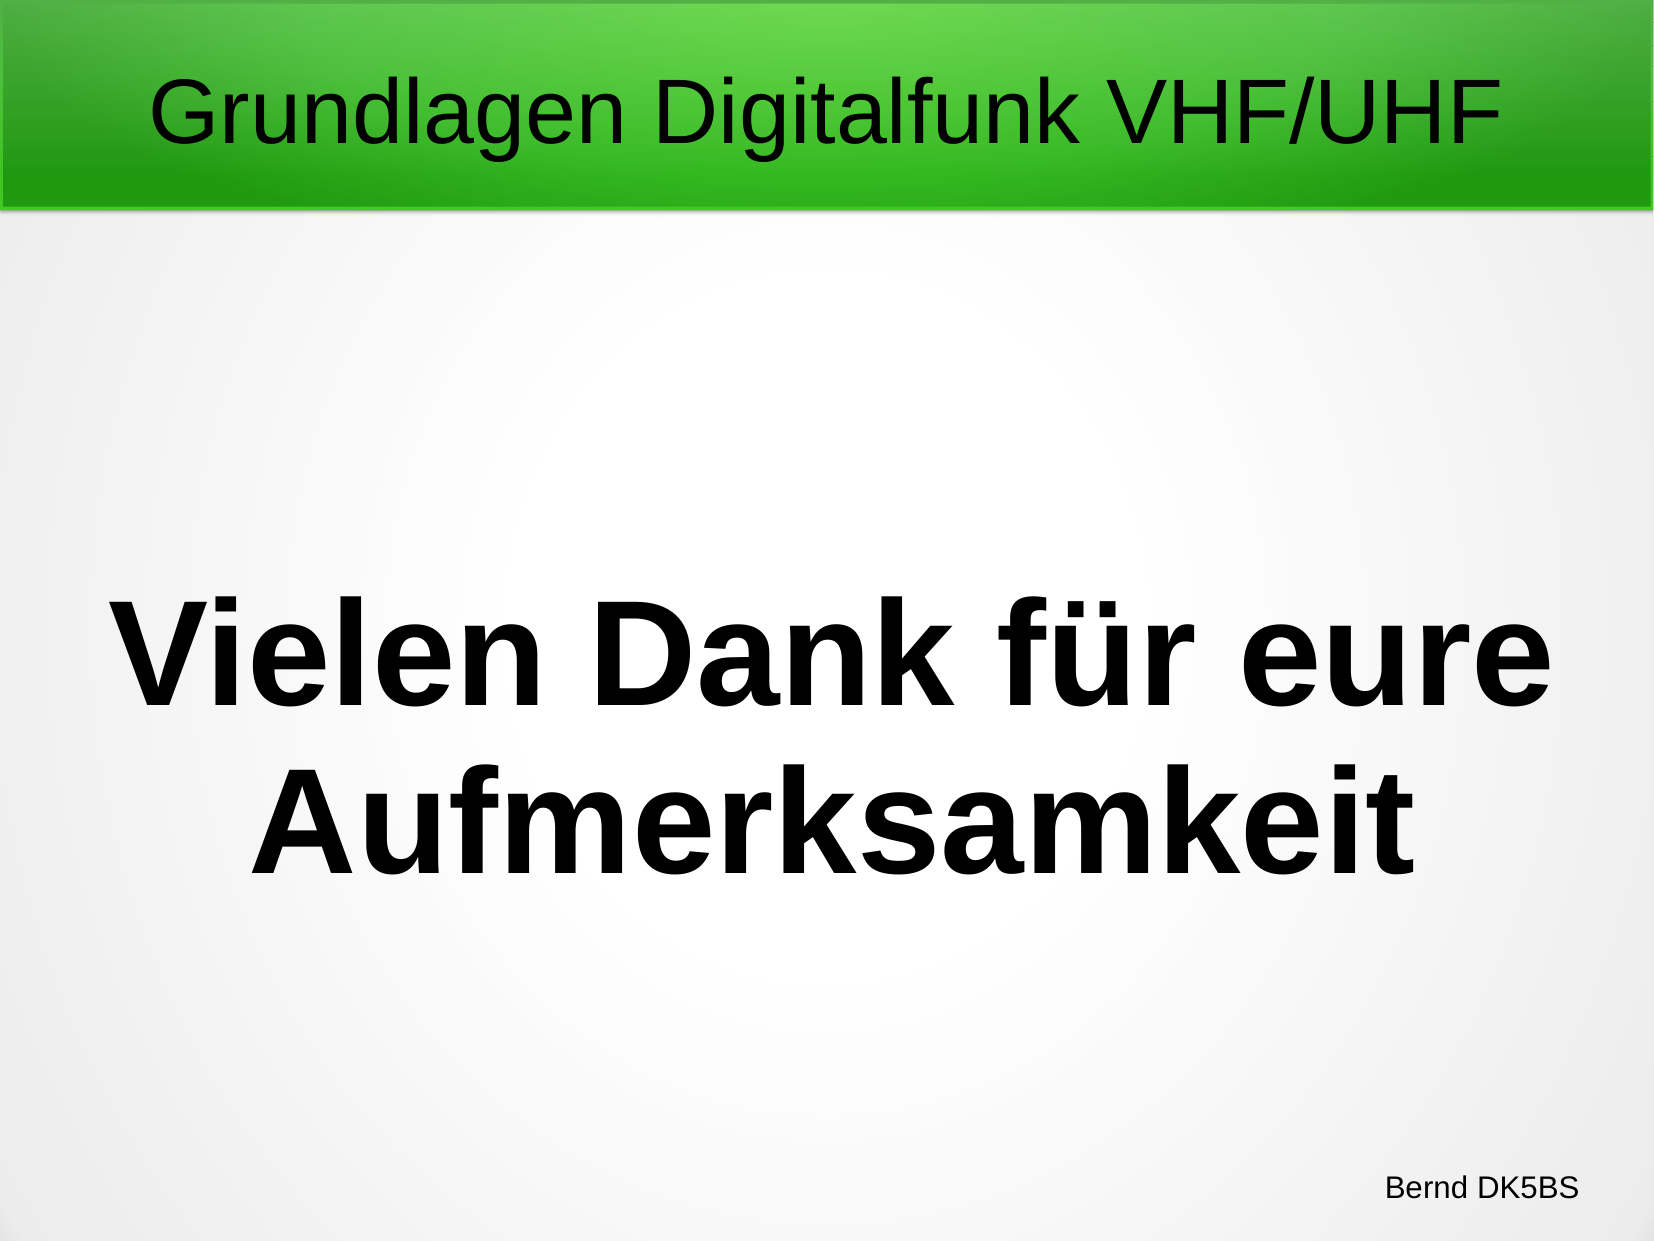

# Grundlagen Digitalfunk VHF/UHF
Vielen Dank für eure Aufmerksamkeit
Bernd DK5BS